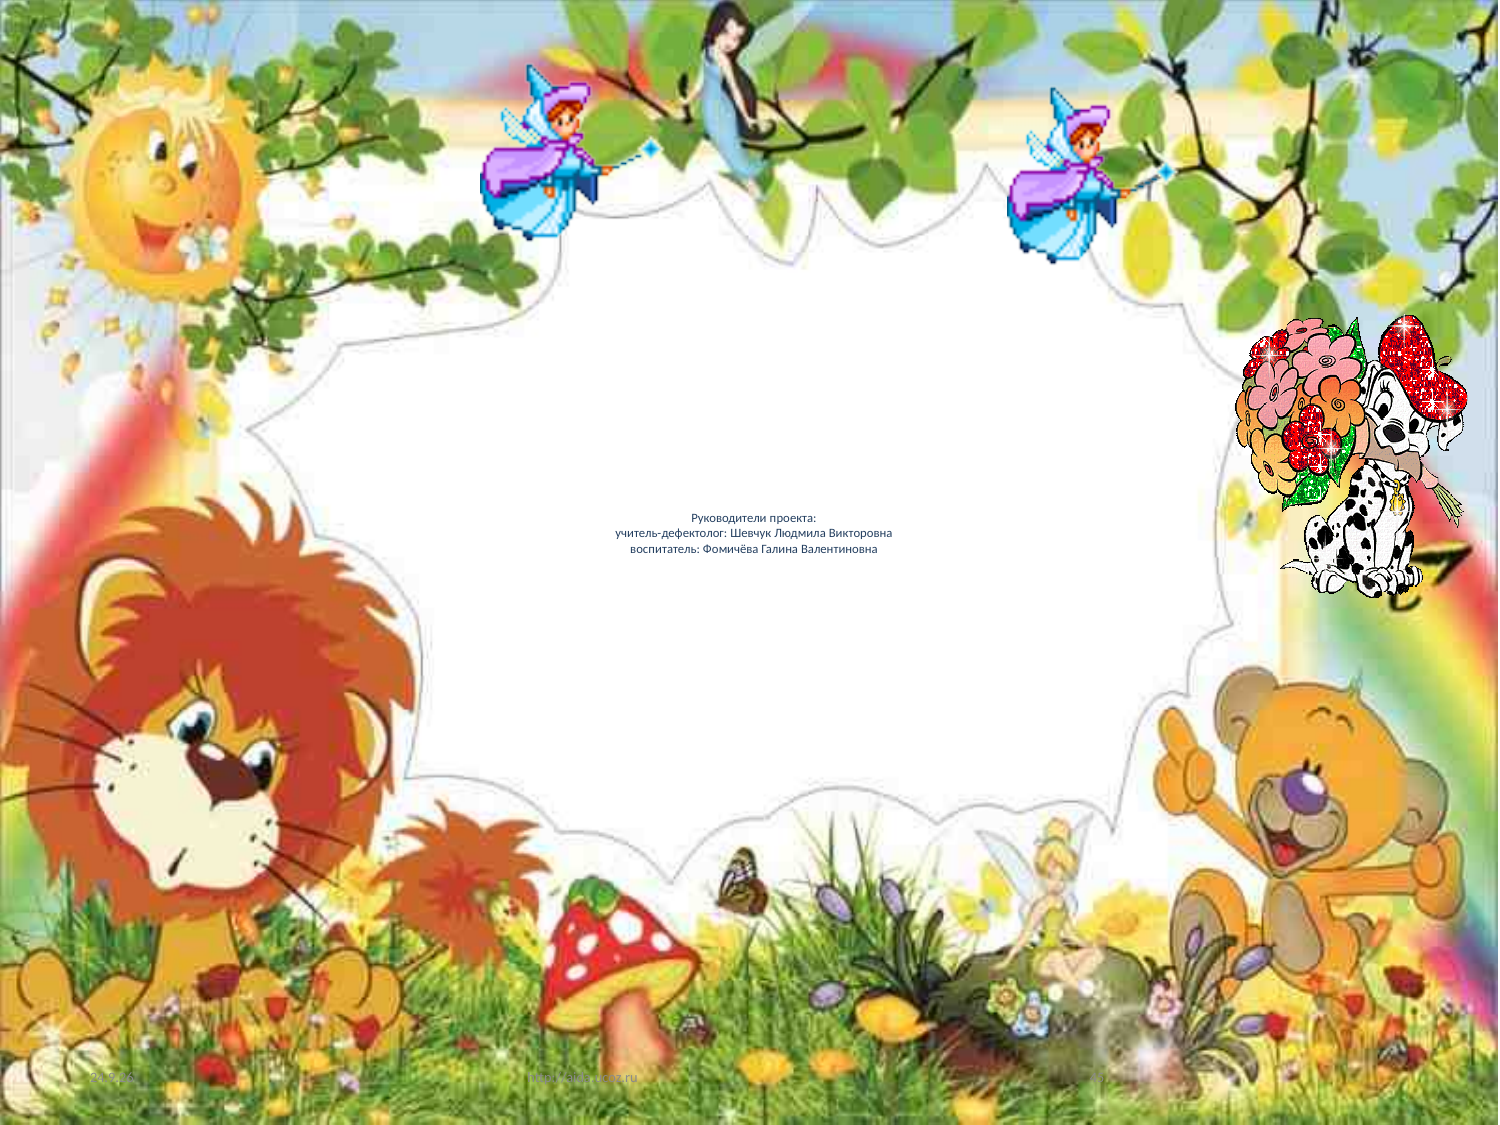

# Руководители проекта: учитель-дефектолог: Шевчук Людмила Викторовна воспитатель: Фомичёва Галина Валентиновна
http://aida.ucoz.ru